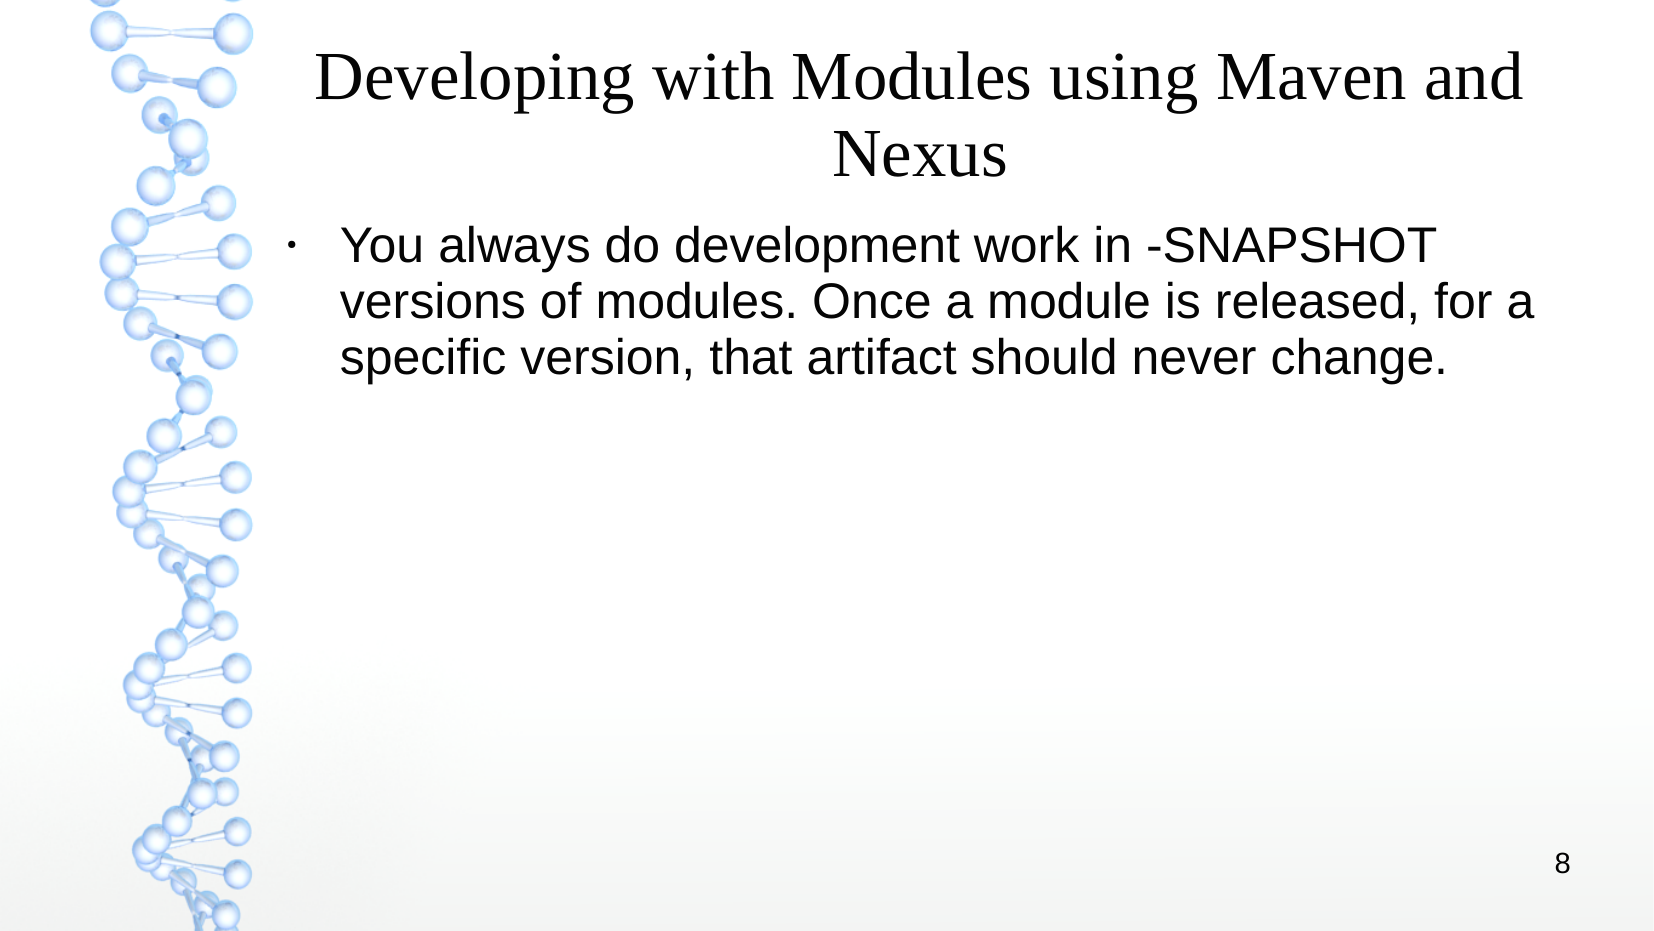

# Developing with Modules using Maven and Nexus
You always do development work in -SNAPSHOT versions of modules. Once a module is released, for a specific version, that artifact should never change.
8